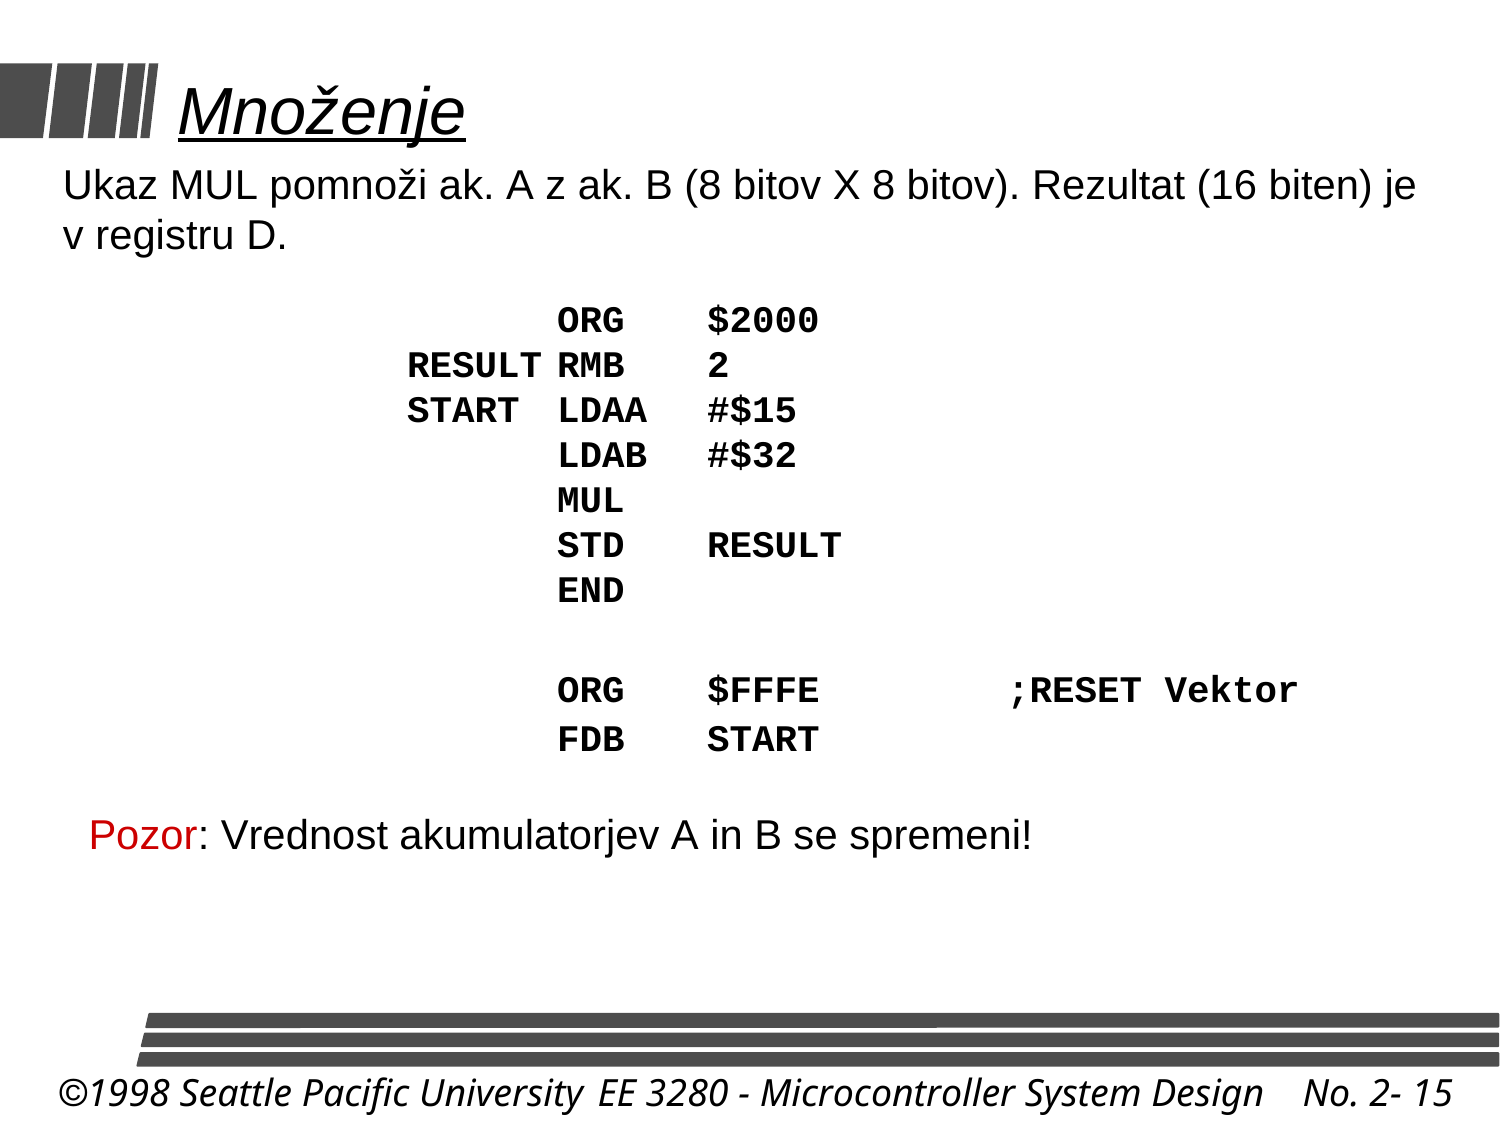

# Množenje
Ukaz MUL pomnoži ak. A z ak. B (8 bitov X 8 bitov). Rezultat (16 biten) je
v registru D.
	ORG	$2000
RESULT	RMB	2
START	LDAA	#$15
	LDAB	#$32
	MUL
	STD	RESULT
	END
	ORG	$FFFE		;RESET Vektor
	FDB	START
Pozor: Vrednost akumulatorjev A in B se spremeni!